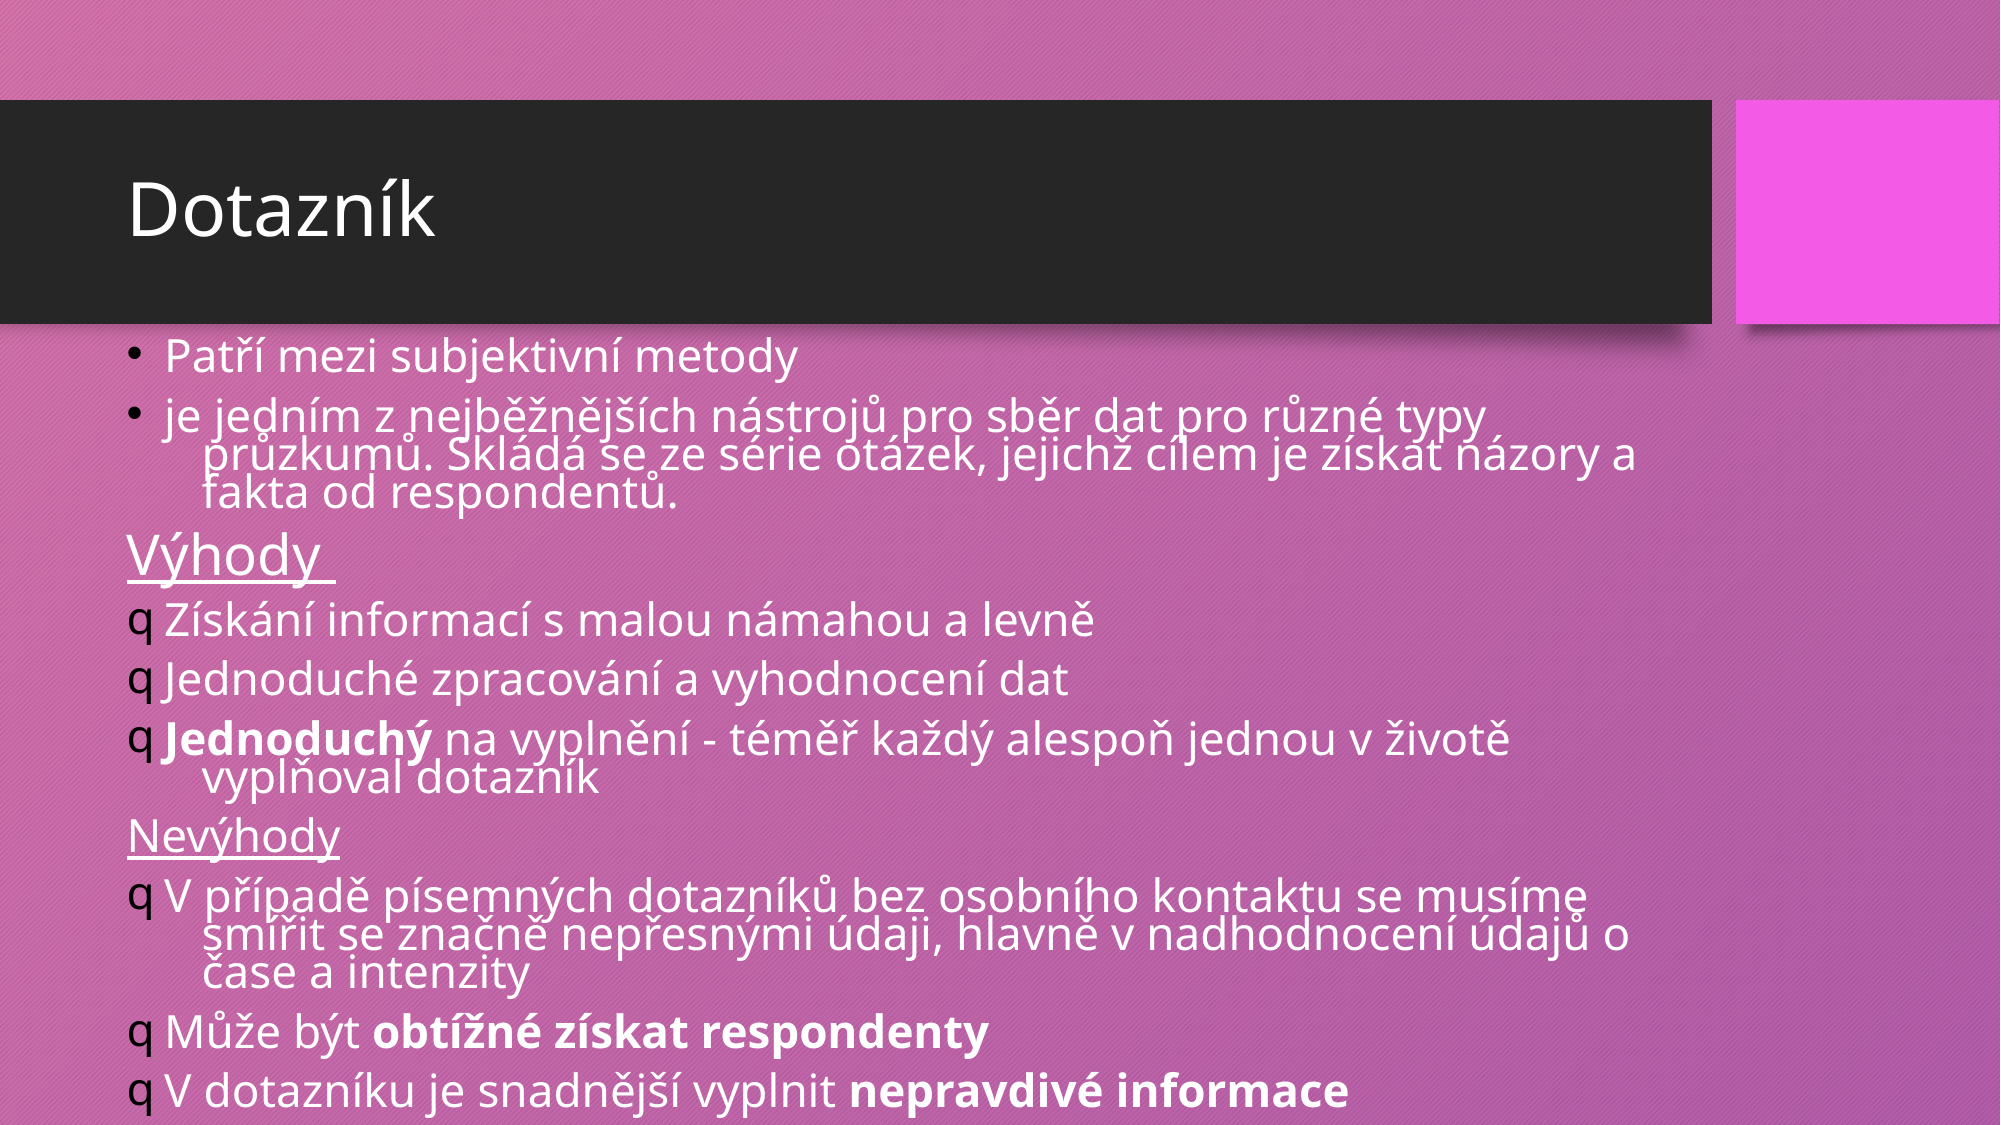

# Dotazník
Patří mezi subjektivní metody
je jedním z nejběžnějších nástrojů pro sběr dat pro různé typy průzkumů. Skládá se ze série otázek, jejichž cílem je získat názory a fakta od respondentů.
Výhody
Získání informací s malou námahou a levně
Jednoduché zpracování a vyhodnocení dat
Jednoduchý na vyplnění - téměř každý alespoň jednou v životě vyplňoval dotazník
Nevýhody
V případě písemných dotazníků bez osobního kontaktu se musíme smířit se značně nepřesnými údaji, hlavně v nadhodnocení údajů o čase a intenzity
Může být obtížné získat respondenty
V dotazníku je snadnější vyplnit nepravdivé informace